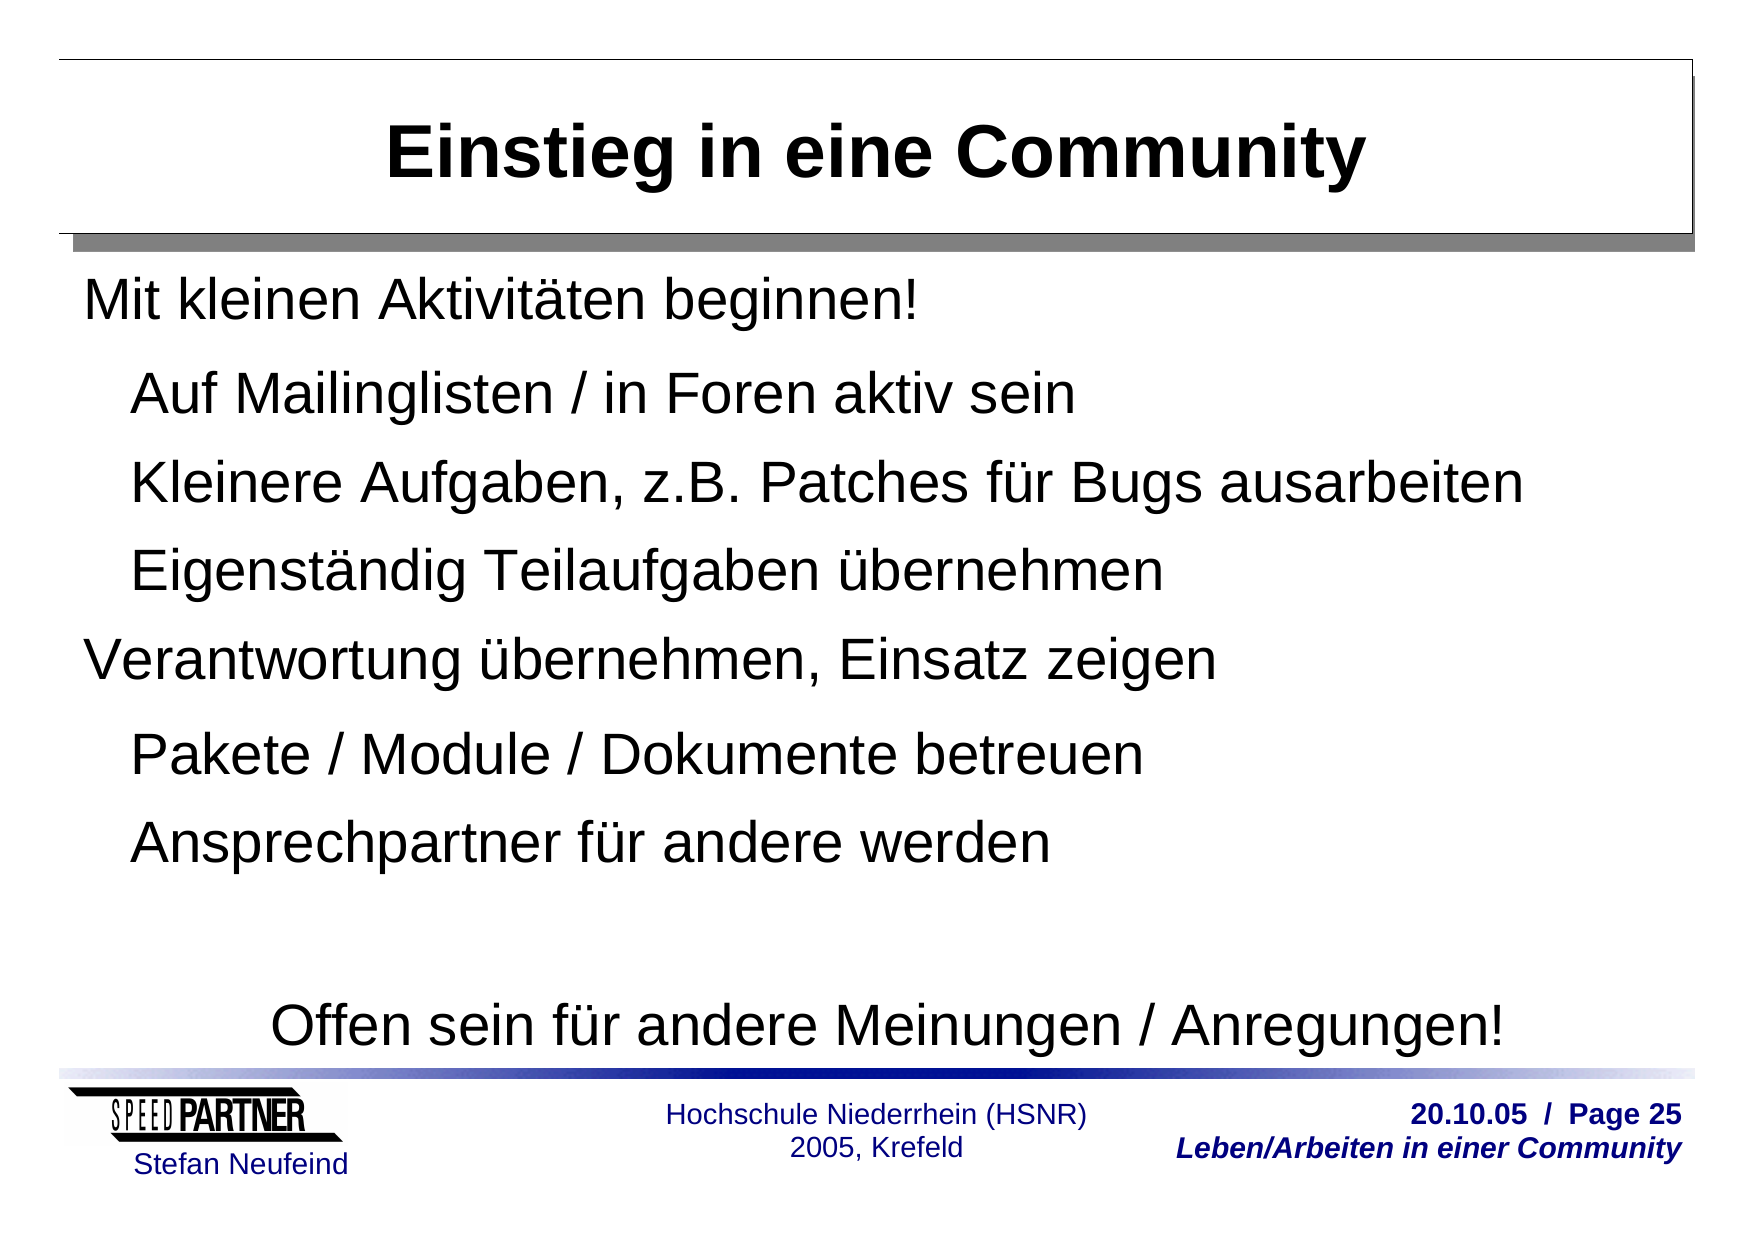

# Einstieg in eine Community
Mit kleinen Aktivitäten beginnen!
Auf Mailinglisten / in Foren aktiv sein
Kleinere Aufgaben, z.B. Patches für Bugs ausarbeiten
Eigenständig Teilaufgaben übernehmen
Verantwortung übernehmen, Einsatz zeigen
Pakete / Module / Dokumente betreuen
Ansprechpartner für andere werden
Offen sein für andere Meinungen / Anregungen!